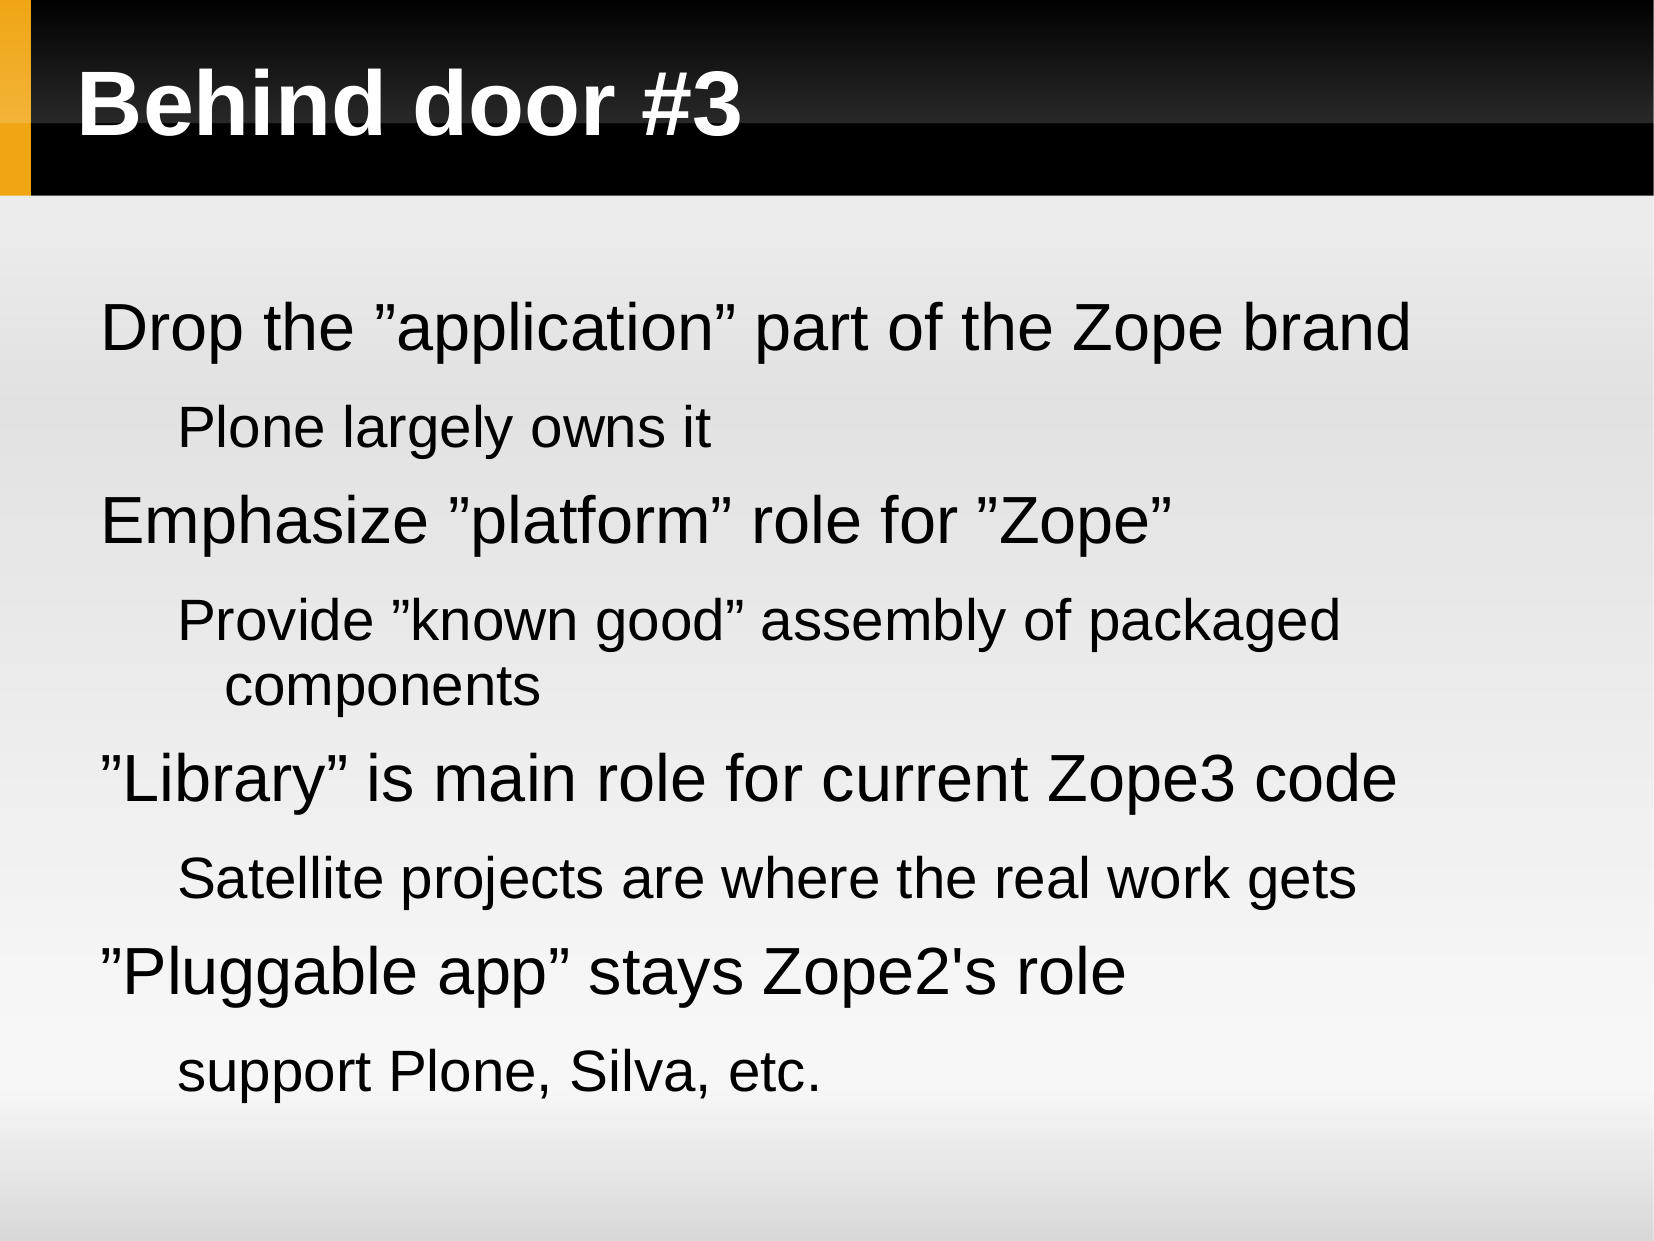

# Behind door #3
Drop the ”application” part of the Zope brand
Plone largely owns it
Emphasize ”platform” role for ”Zope”
Provide ”known good” assembly of packaged components
”Library” is main role for current Zope3 code
Satellite projects are where the real work gets
”Pluggable app” stays Zope2's role
support Plone, Silva, etc.